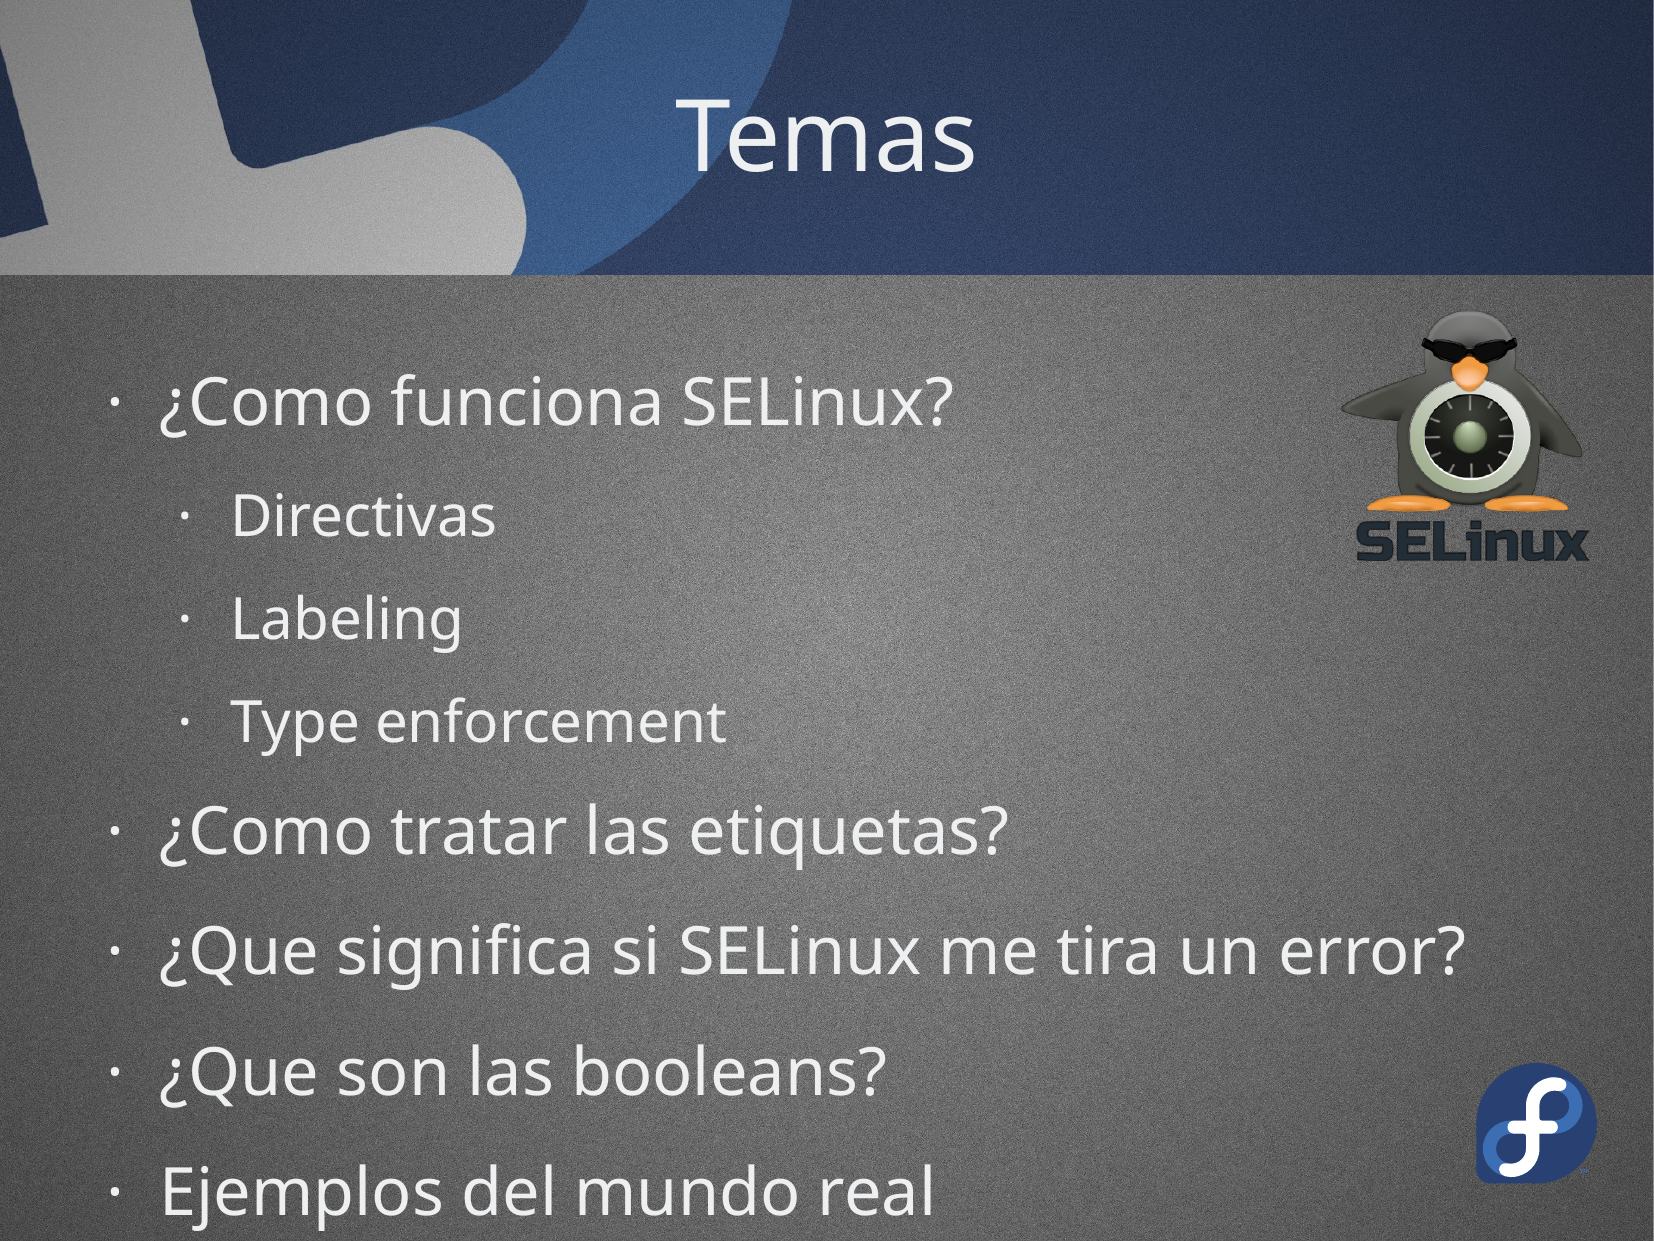

# Temas
¿Como funciona SELinux?
Directivas
Labeling
Type enforcement
¿Como tratar las etiquetas?
¿Que significa si SELinux me tira un error?
¿Que son las booleans?
Ejemplos del mundo real